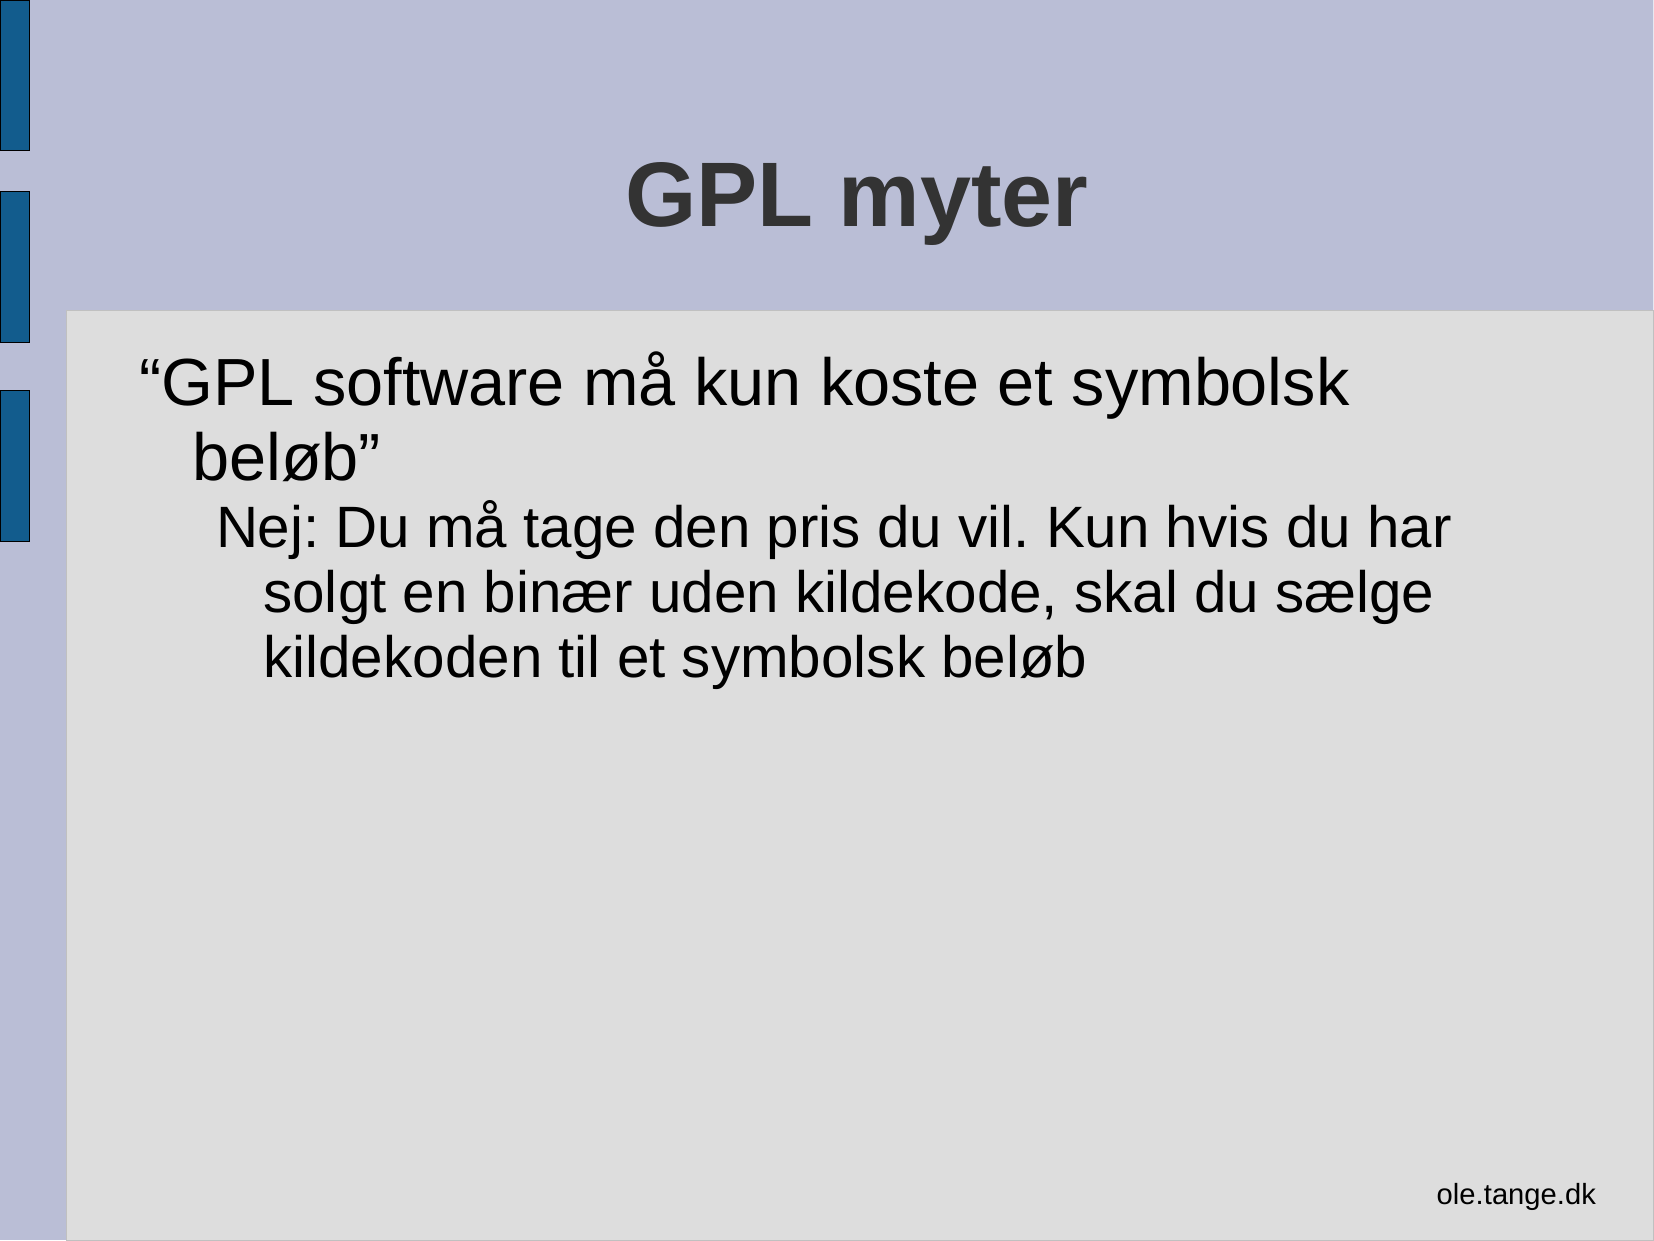

# GPL myter
“GPL software må kun koste et symbolsk beløb”
Nej: Du må tage den pris du vil. Kun hvis du har solgt en binær uden kildekode, skal du sælge kildekoden til et symbolsk beløb